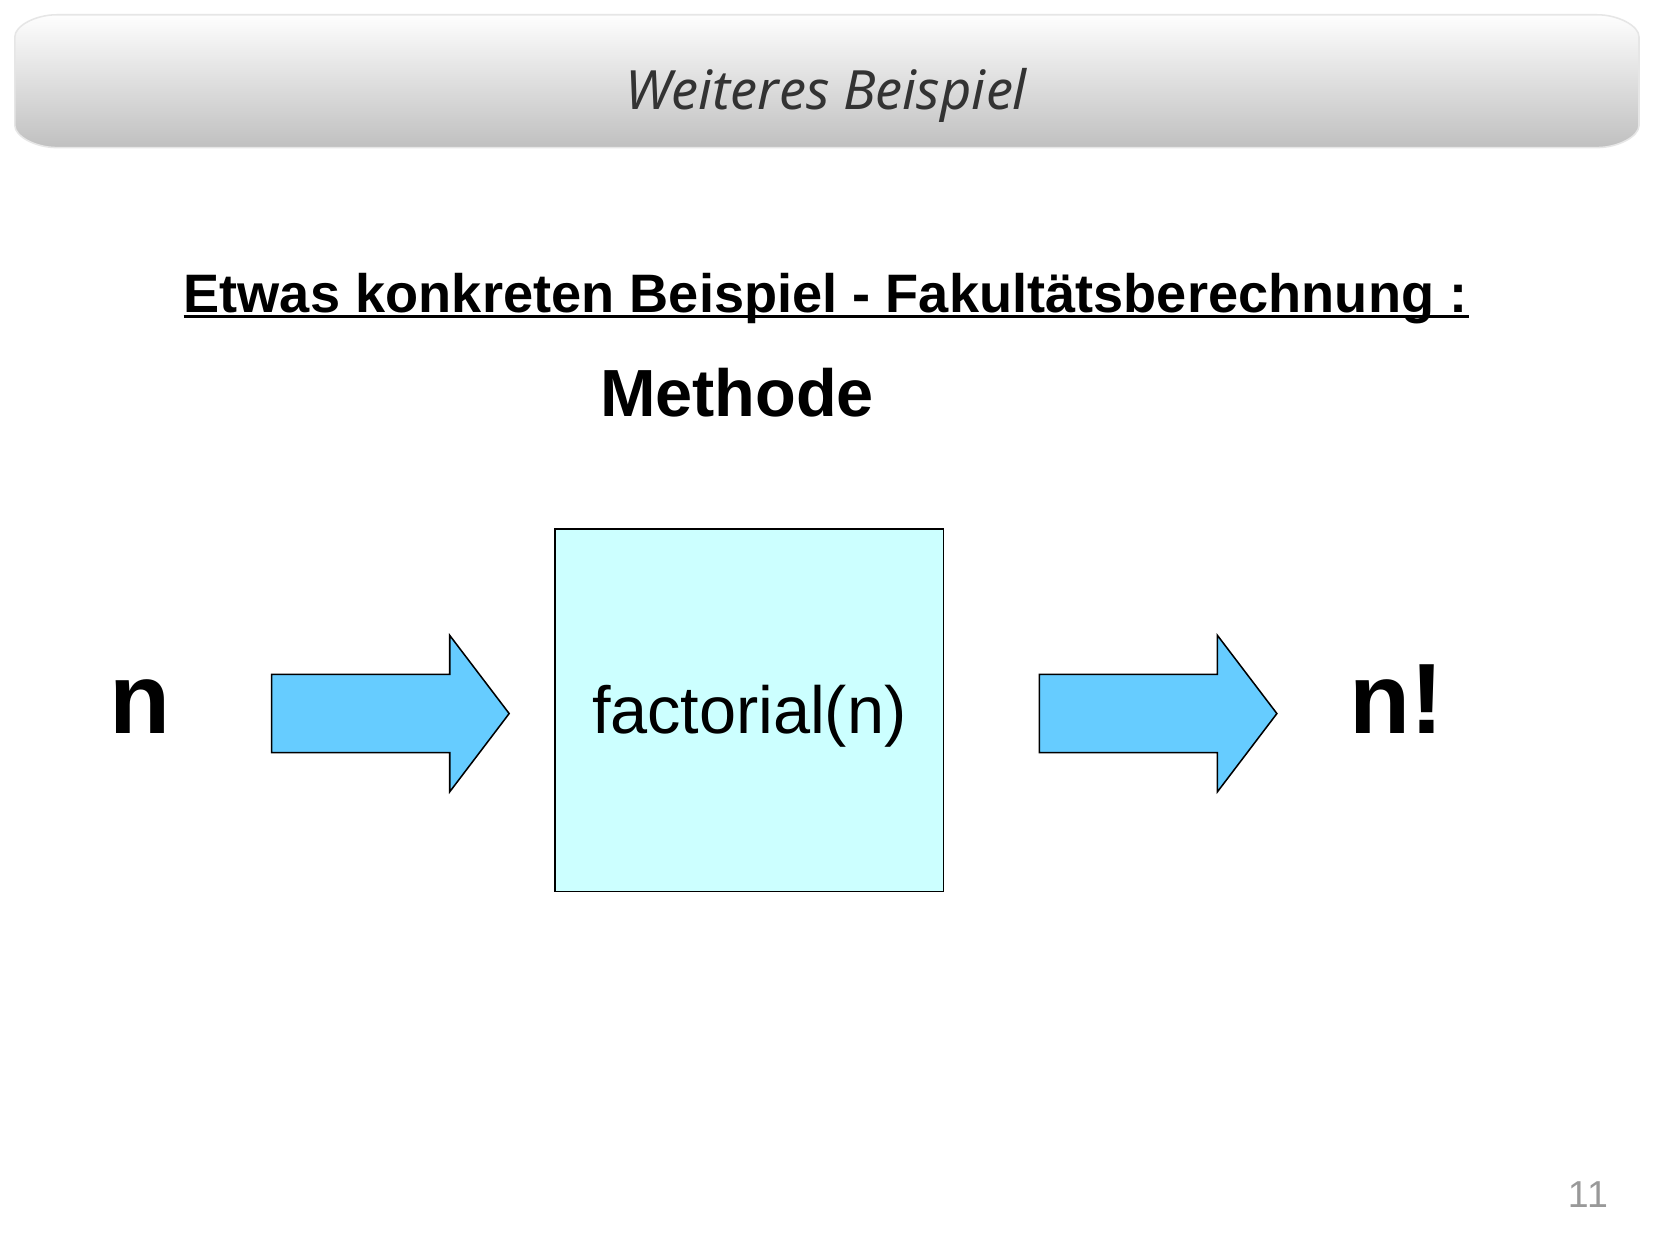

# Weiteres Beispiel
Etwas konkreten Beispiel - Fakultätsberechnung :
 Methode
factorial(n)
n
n!